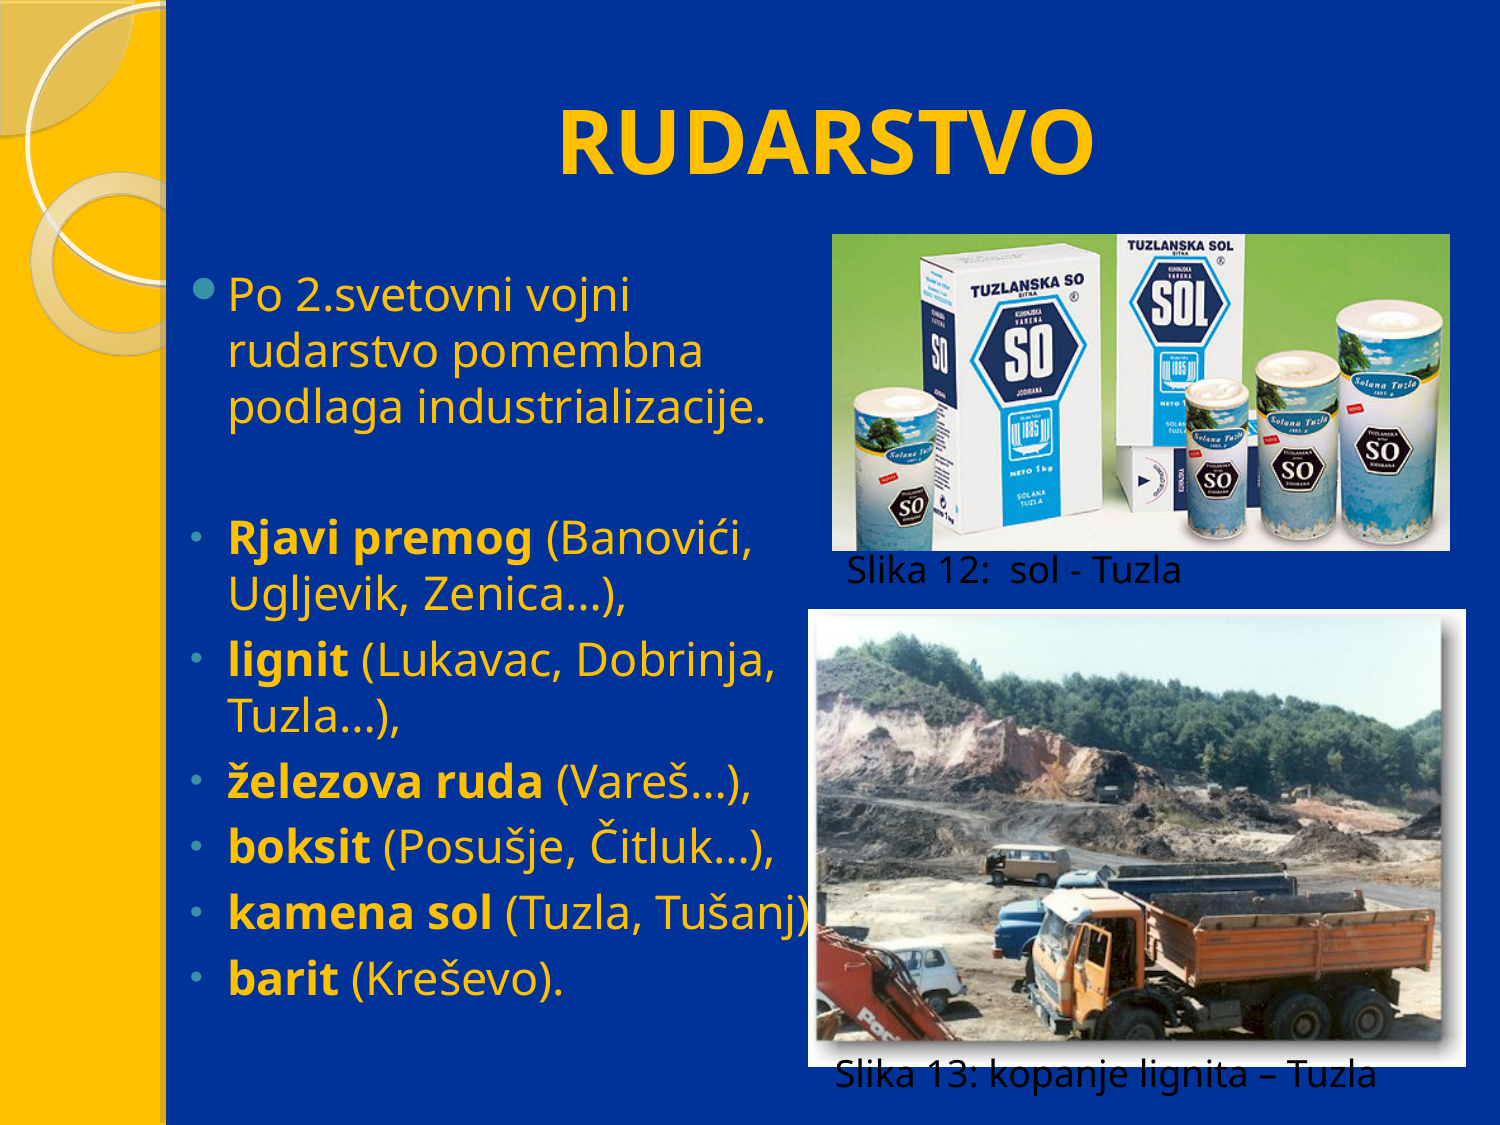

# RUDARSTVO
Po 2.svetovni vojni rudarstvo pomembna podlaga industrializacije.
Rjavi premog (Banovići, Ugljevik, Zenica…),
lignit (Lukavac, Dobrinja, Tuzla…),
železova ruda (Vareš…),
boksit (Posušje, Čitluk…),
kamena sol (Tuzla, Tušanj),
barit (Kreševo).
Slika 12: sol - Tuzla
Slika 13: kopanje lignita – Tuzla